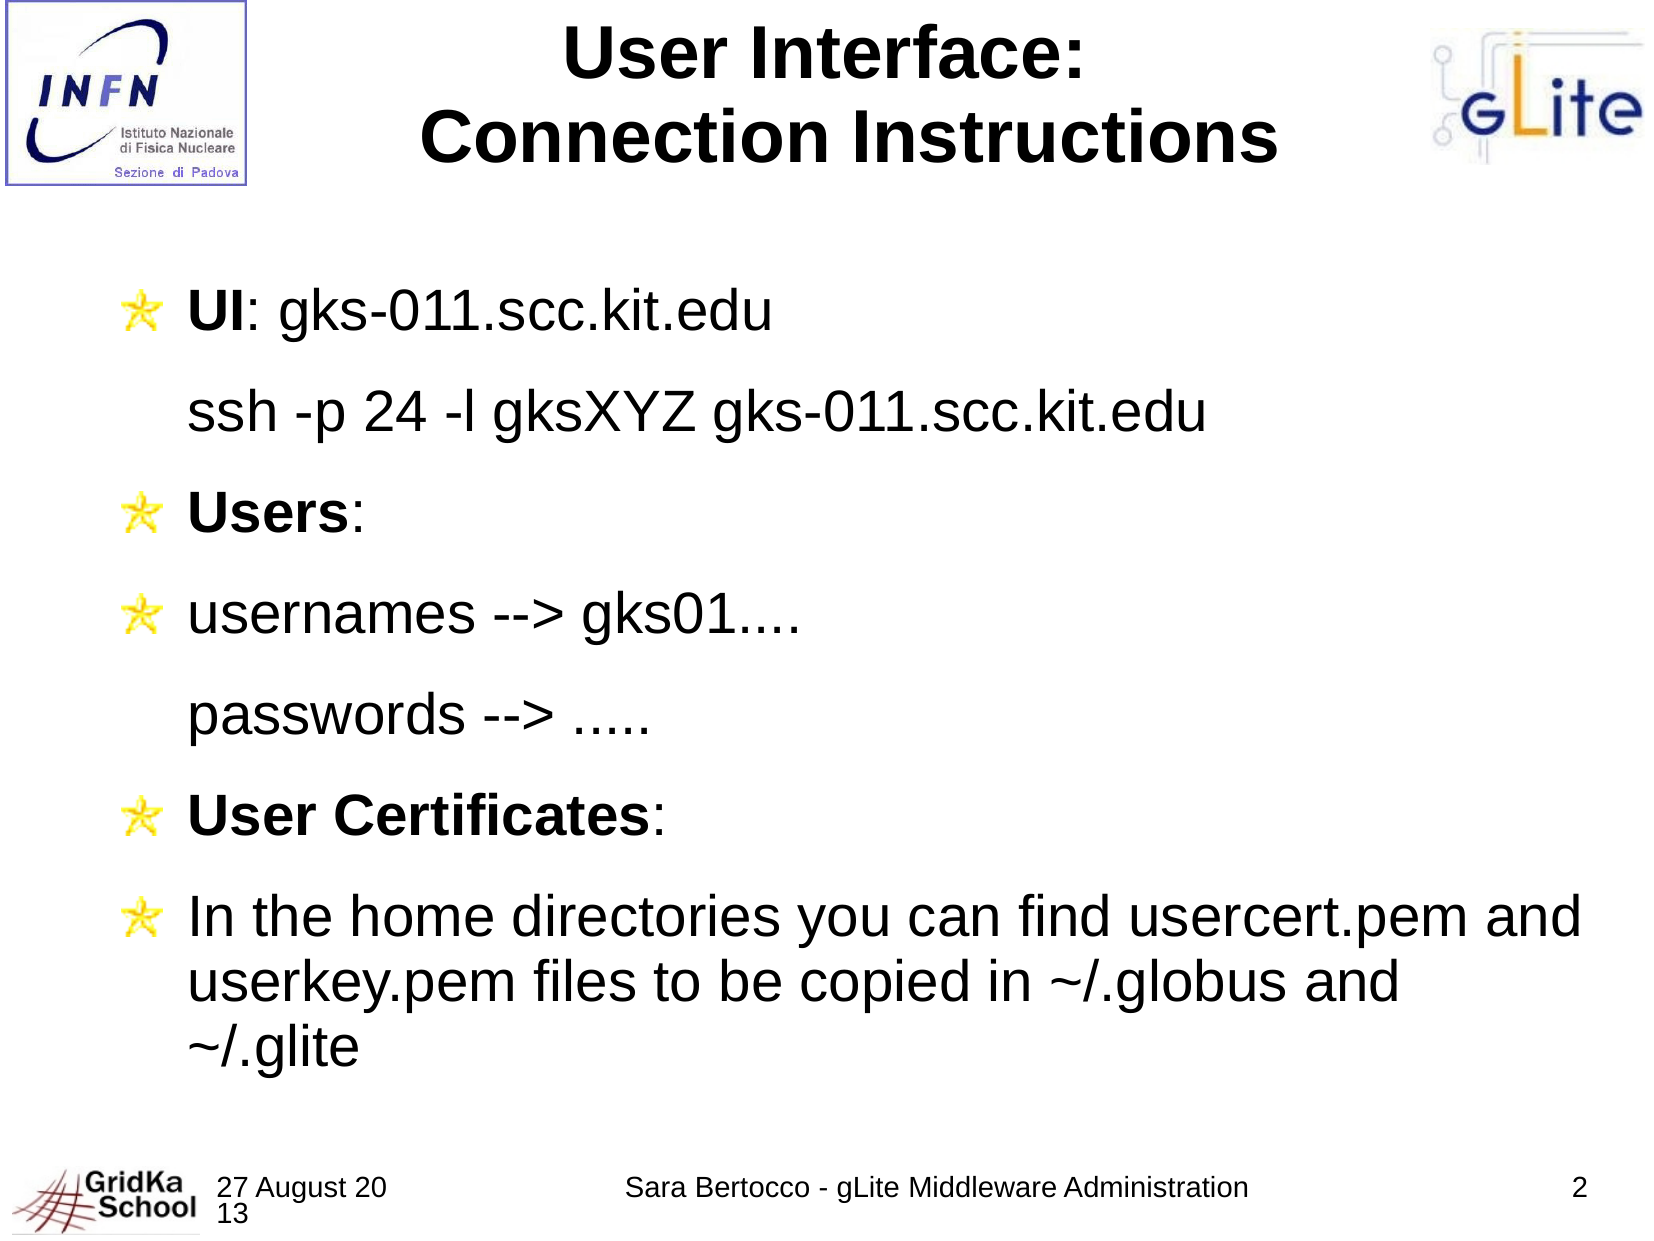

# User Interface: Connection Instructions
UI: gks-011.scc.kit.edu
ssh -p 24 -l gksXYZ gks-011.scc.kit.edu
Users:
usernames --> gks01....
passwords --> .....
User Certificates:
In the home directories you can find usercert.pem and userkey.pem files to be copied in ~/.globus and ~/.glite
27 August 2013
Sara Bertocco - gLite Middleware Administration
2